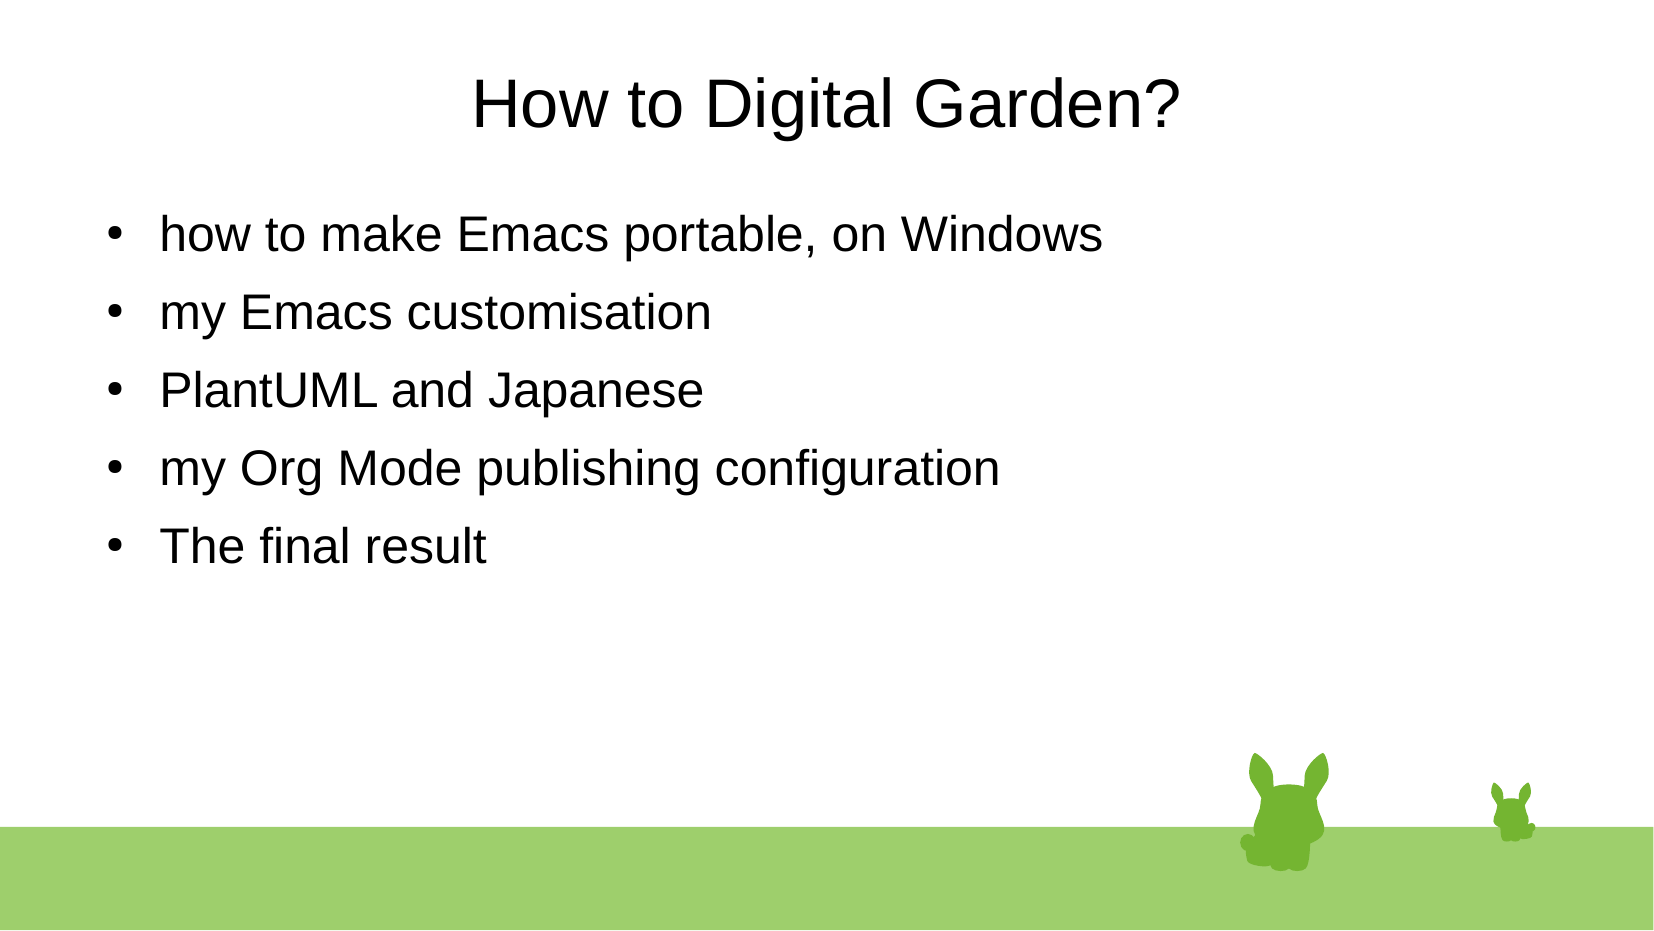

# How to Digital Garden?
how to make Emacs portable, on Windows
my Emacs customisation
PlantUML and Japanese
my Org Mode publishing configuration
The final result